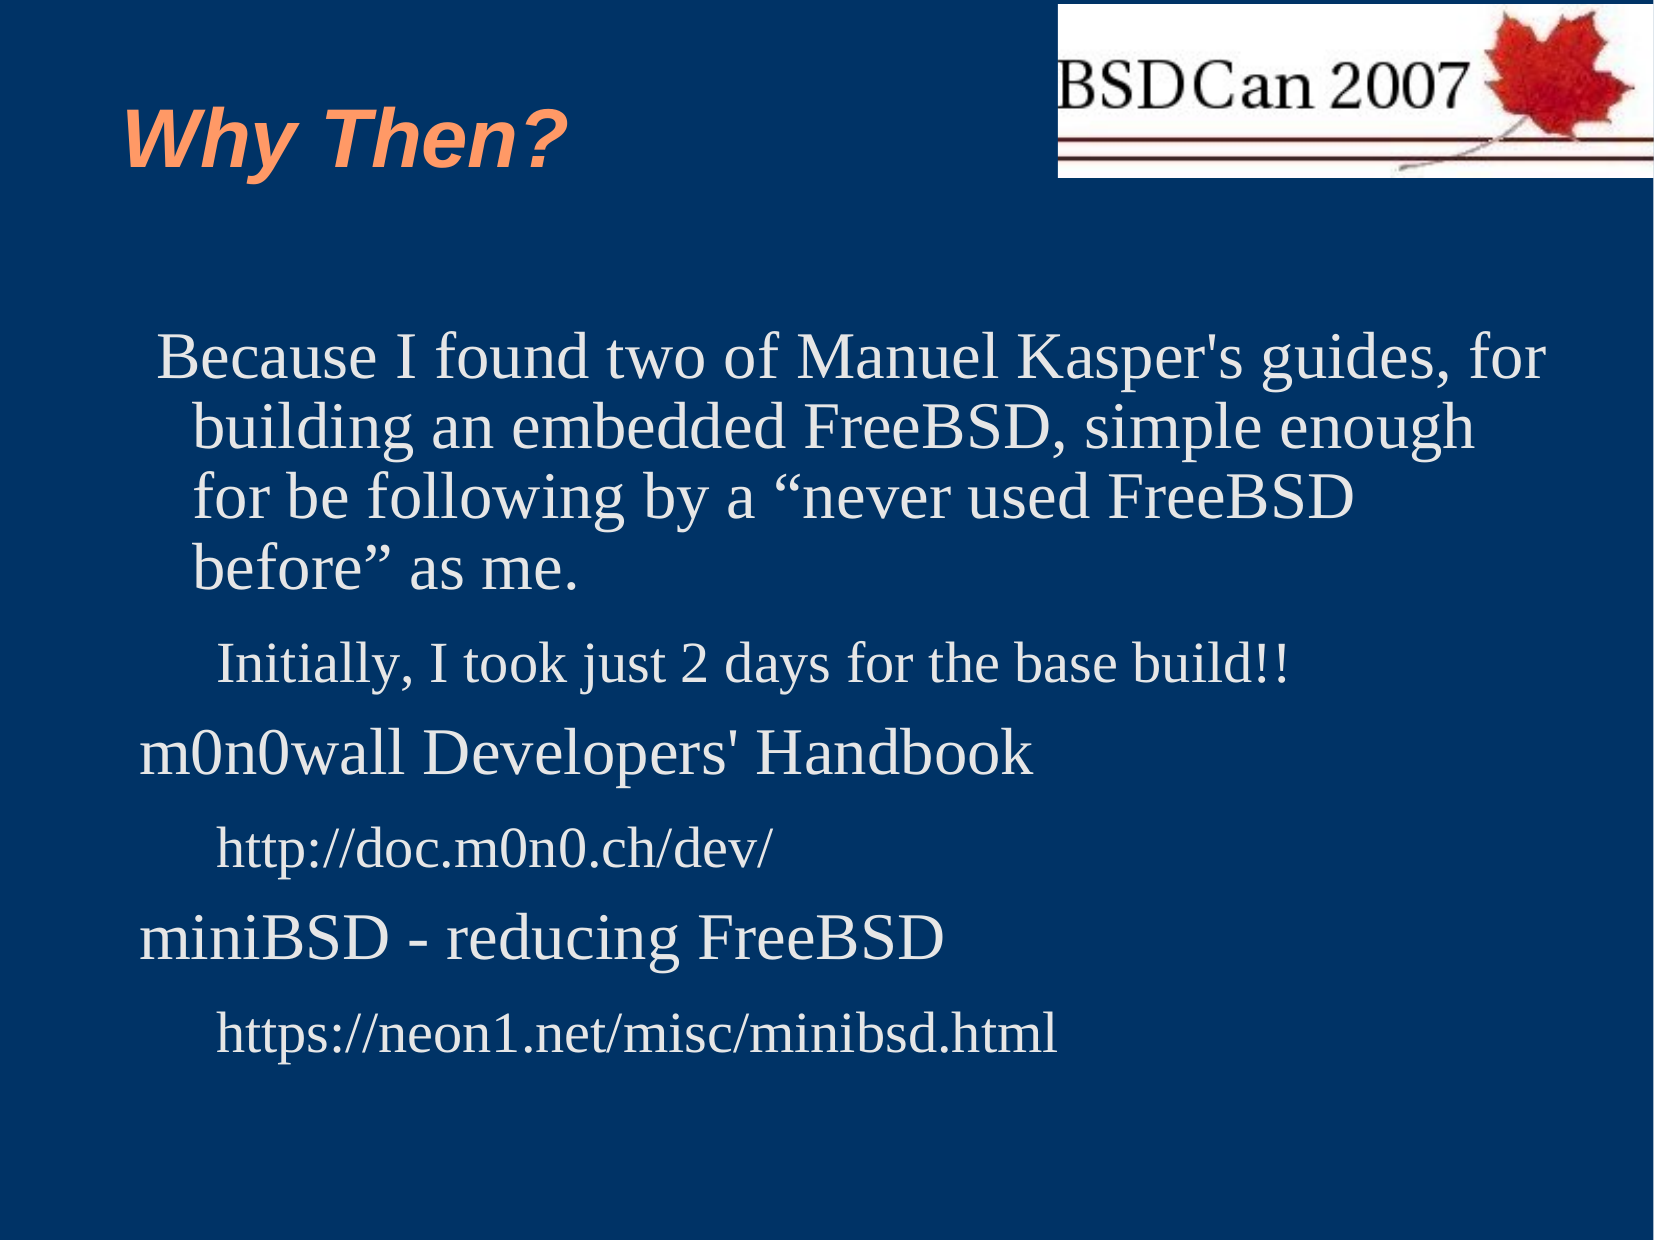

# Why Then?
 Because I found two of Manuel Kasper's guides, for building an embedded FreeBSD, simple enough for be following by a “never used FreeBSD before” as me.
Initially, I took just 2 days for the base build!!
m0n0wall Developers' Handbook
http://doc.m0n0.ch/dev/
miniBSD - reducing FreeBSD
https://neon1.net/misc/minibsd.html